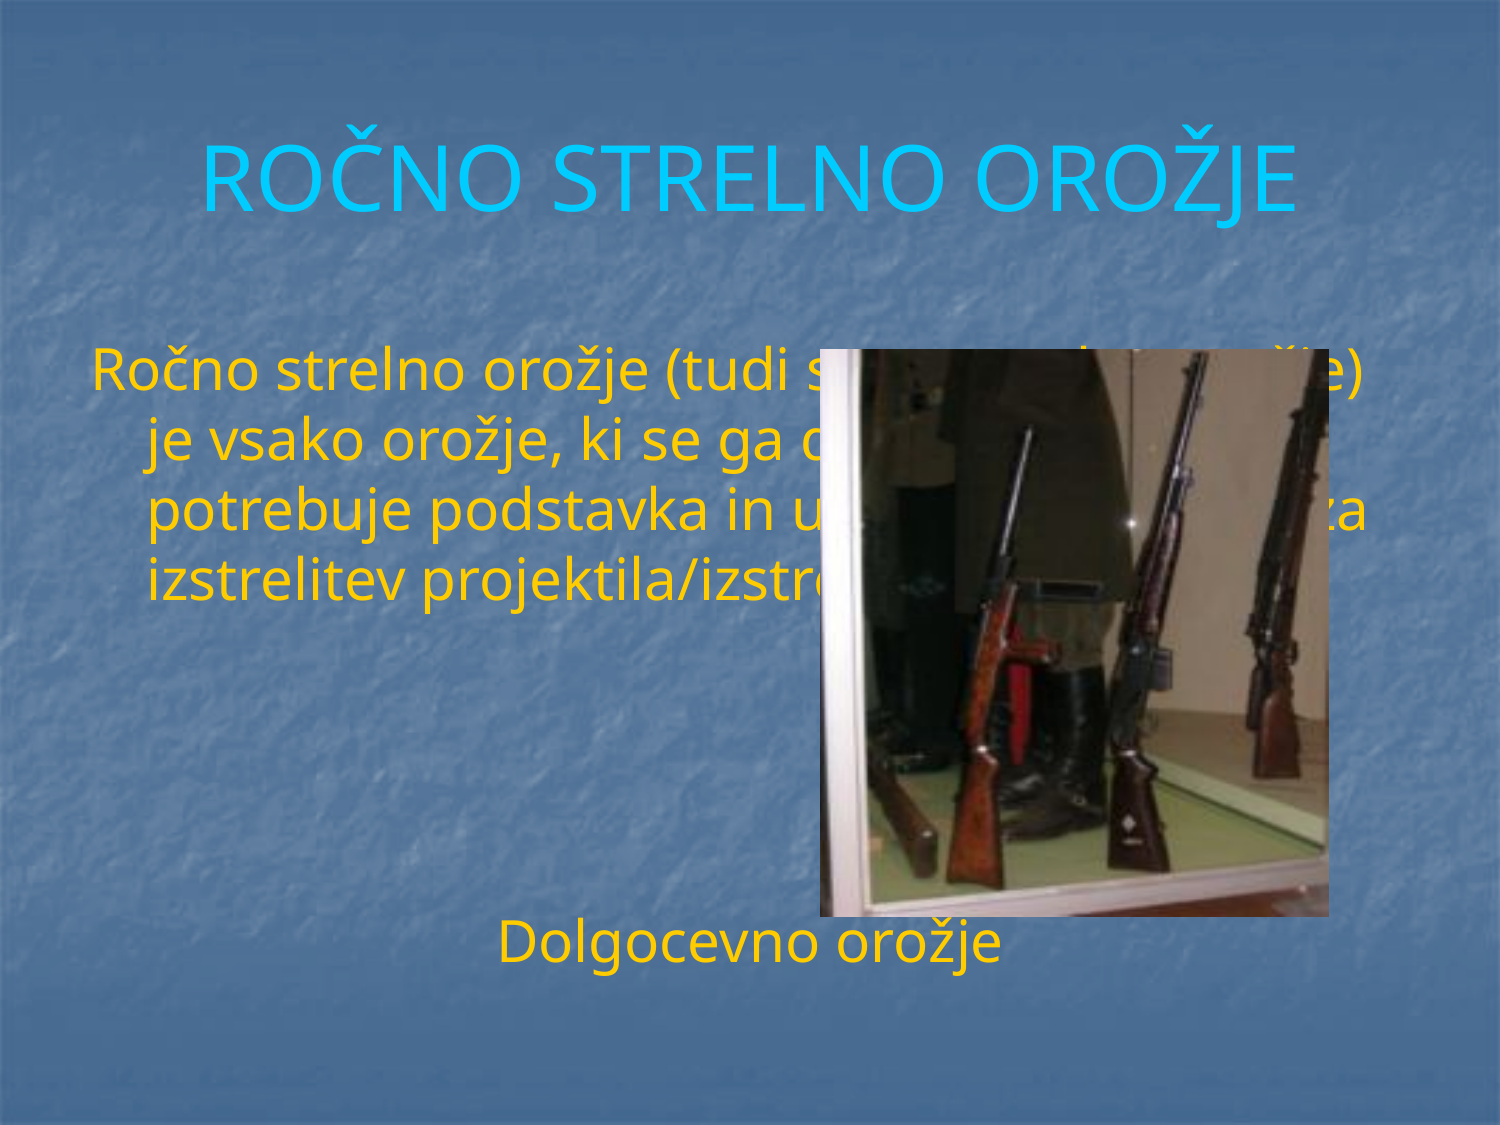

# ROČNO STRELNO OROŽJE
Ročno strelno orožje (tudi samo strelno orožje) je vsako orožje, ki se ga drži v rokah, ne potrebuje podstavka in uporablja energijo za izstrelitev projektila/izstrelka.
Dolgocevno orožje